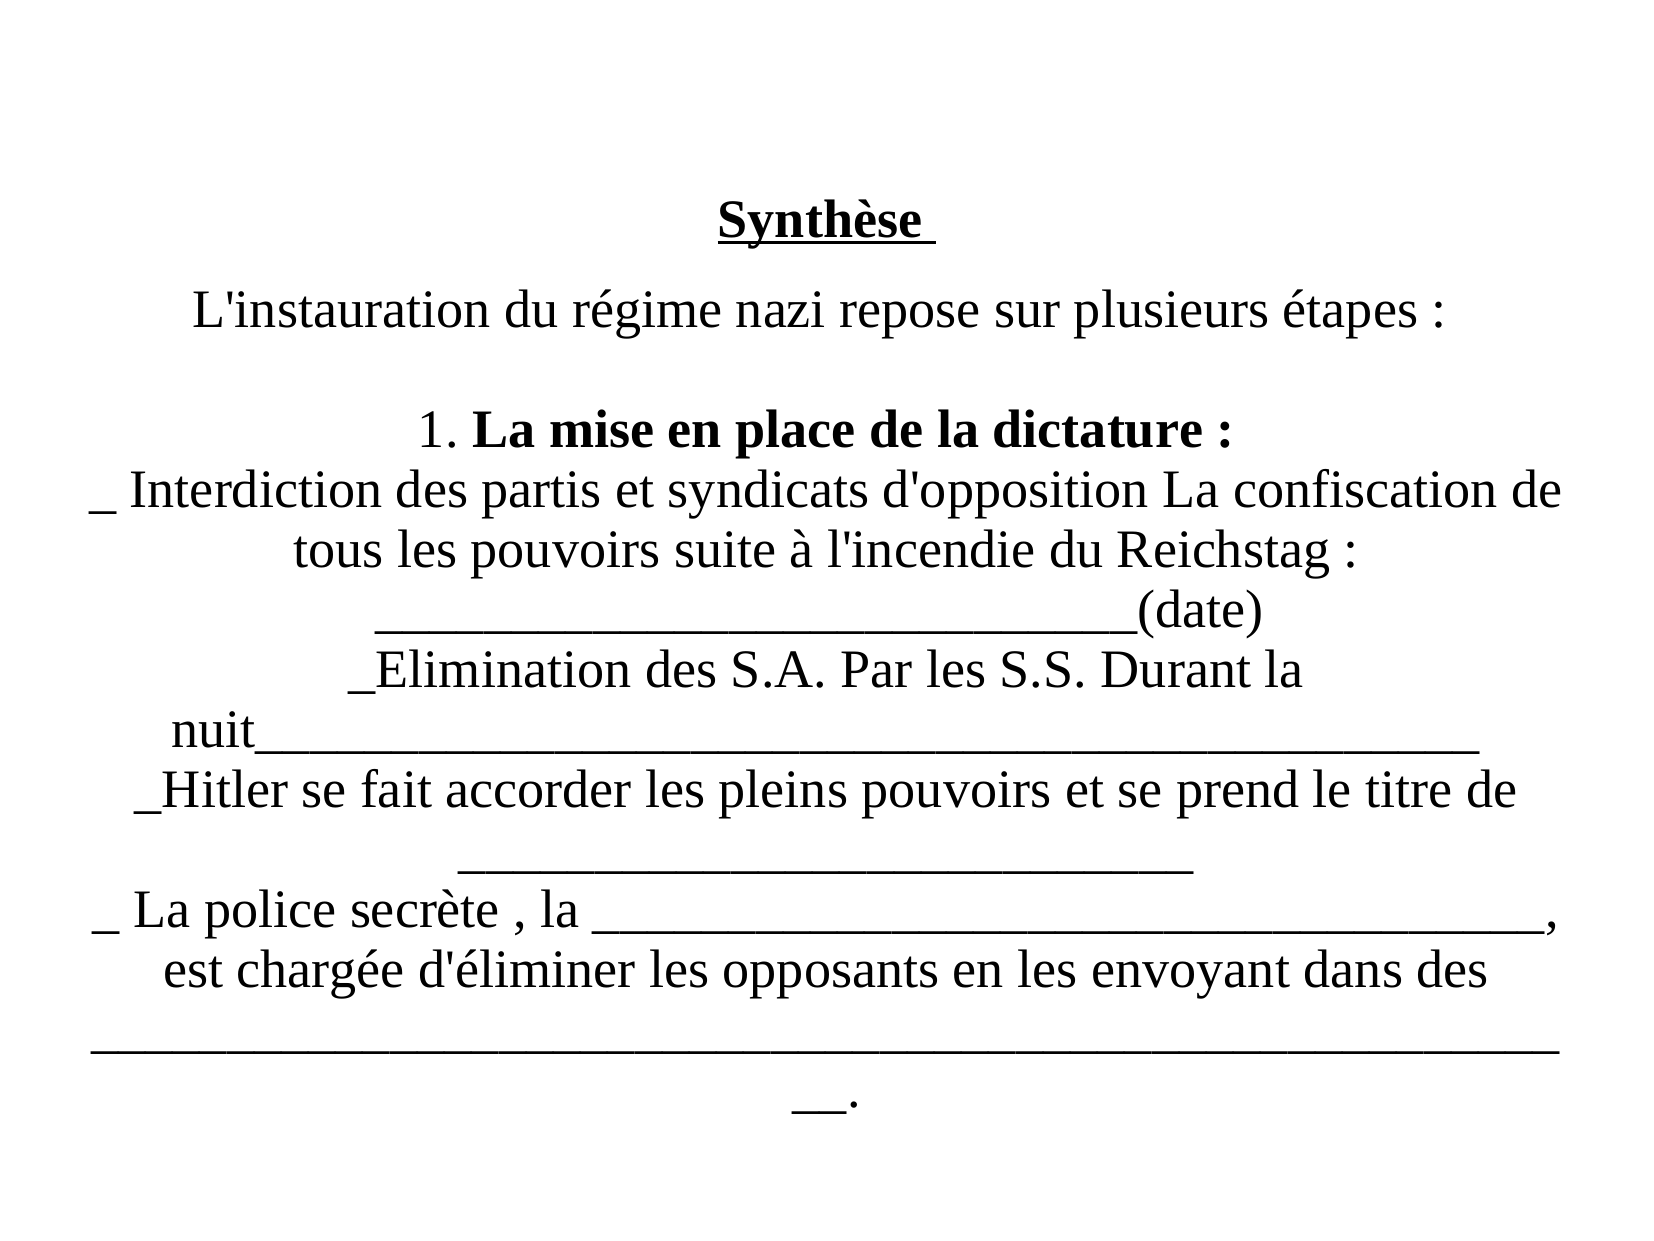

#
Synthèse
L'instauration du régime nazi repose sur plusieurs étapes :
1. La mise en place de la dictature :
_ Interdiction des partis et syndicats d'opposition La confiscation de tous les pouvoirs suite à l'incendie du Reichstag : ____________________________(date)
_Elimination des S.A. Par les S.S. Durant la nuit_____________________________________________
_Hitler se fait accorder les pleins pouvoirs et se prend le titre de ___________________________
_ La police secrète , la ___________________________________, est chargée d'éliminer les opposants en les envoyant dans des ________________________________________________________.